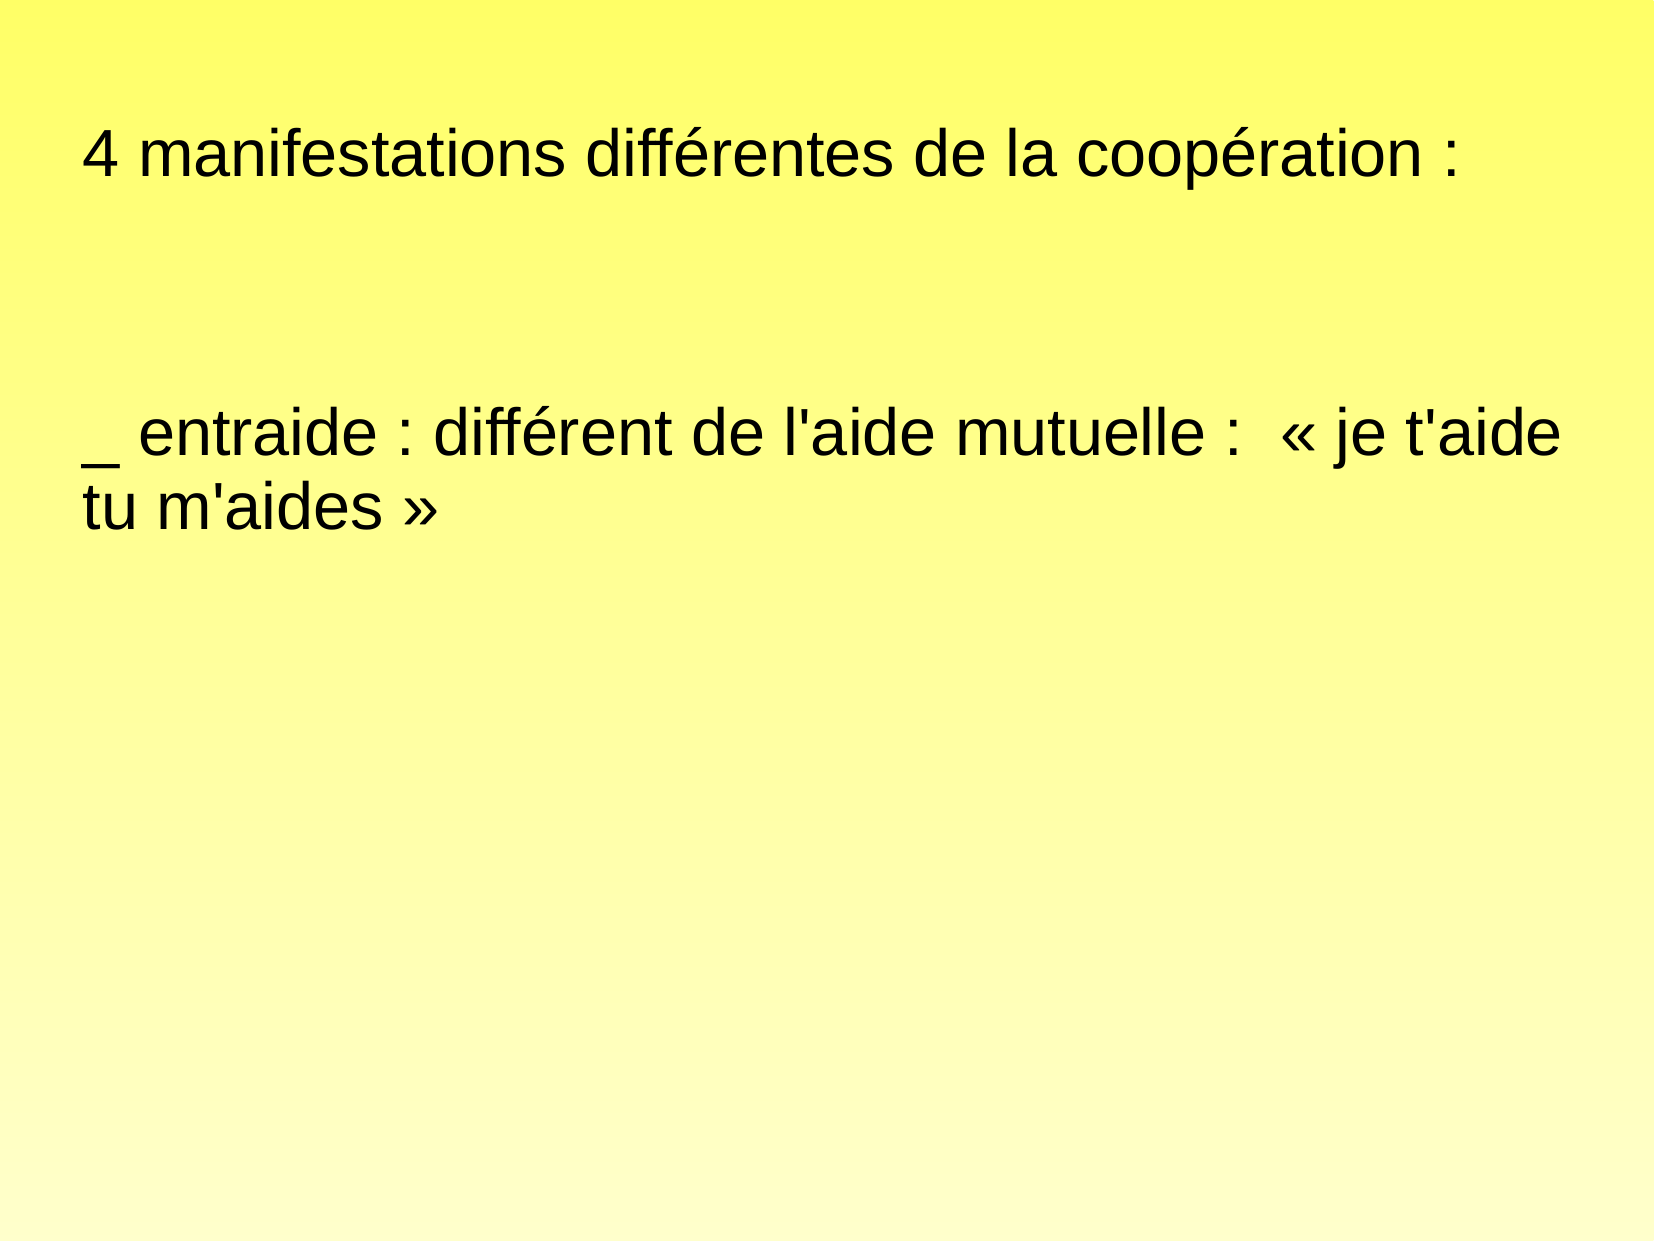

# 4 manifestations différentes de la coopération :
_ entraide : différent de l'aide mutuelle : « je t'aide tu m'aides »